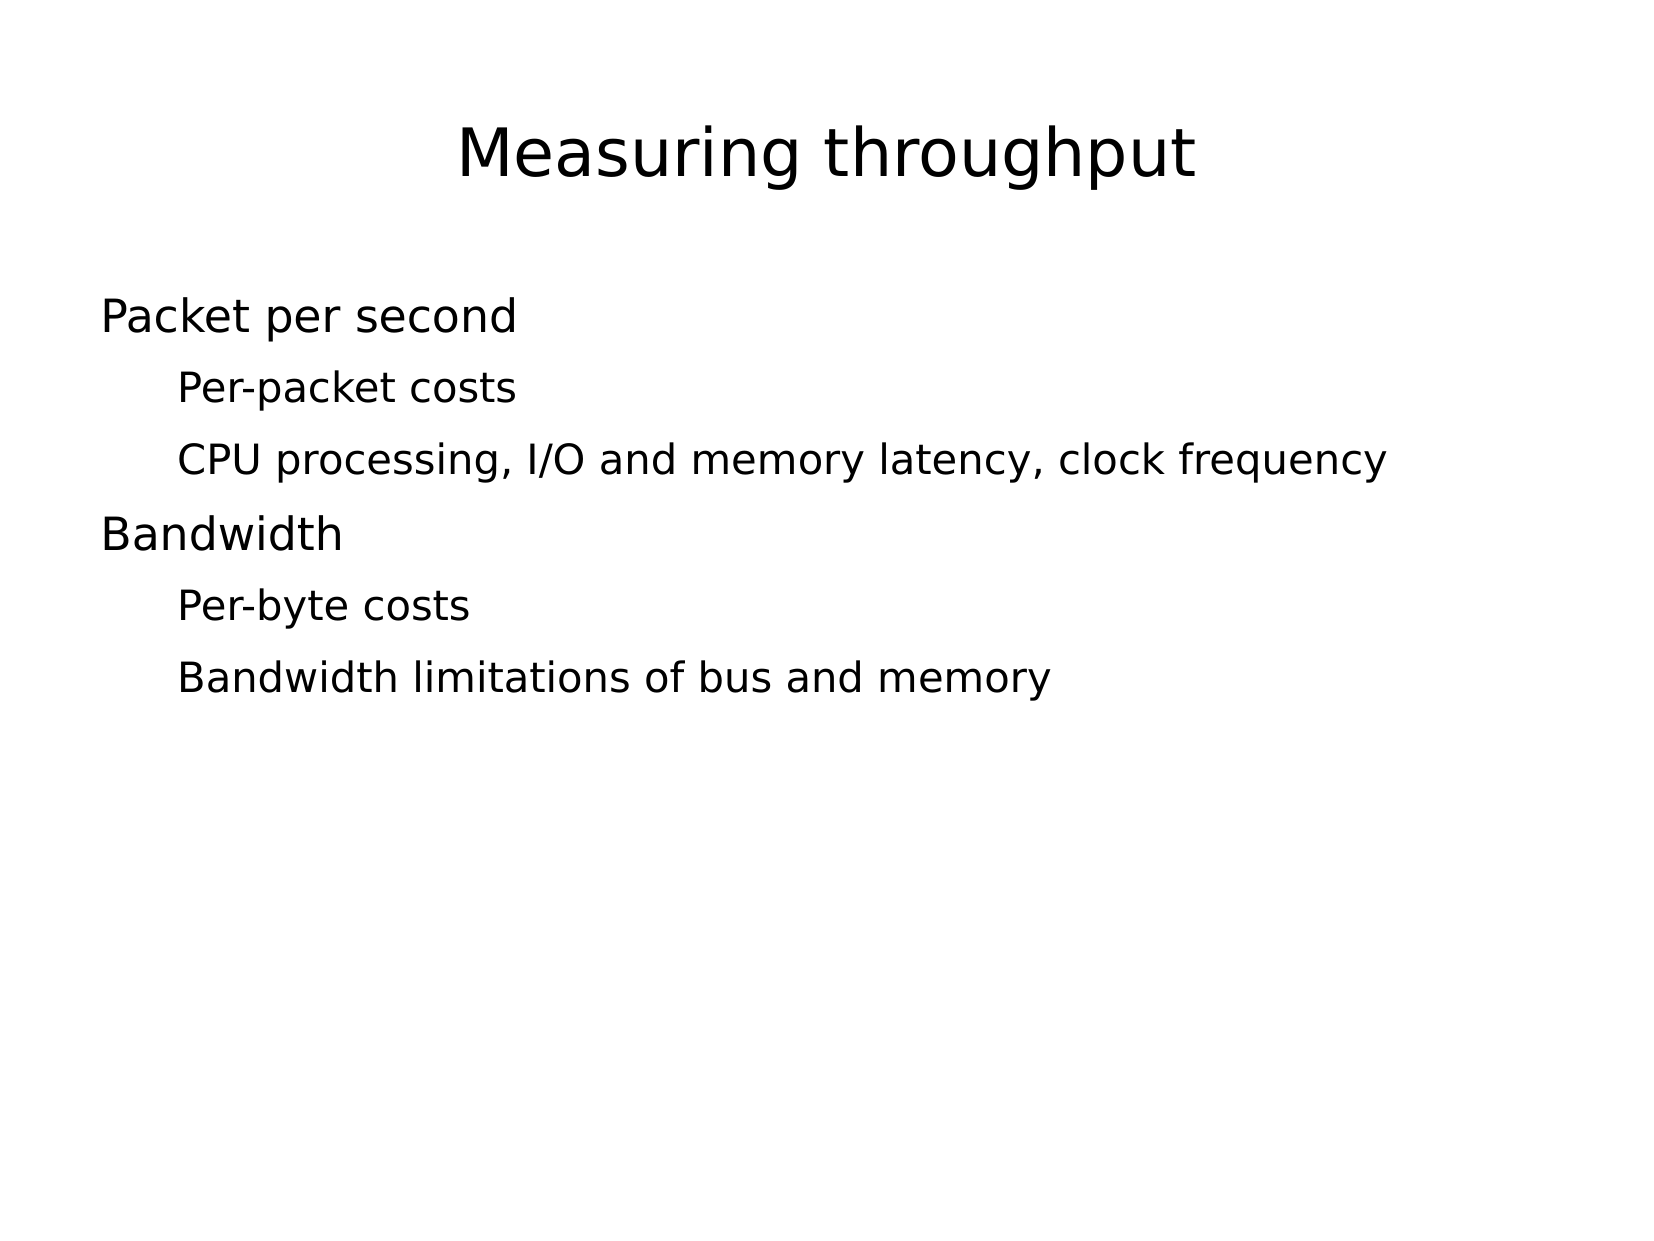

# Measuring throughput
Packet per second
Per-packet costs
CPU processing, I/O and memory latency, clock frequency
Bandwidth
Per-byte costs
Bandwidth limitations of bus and memory